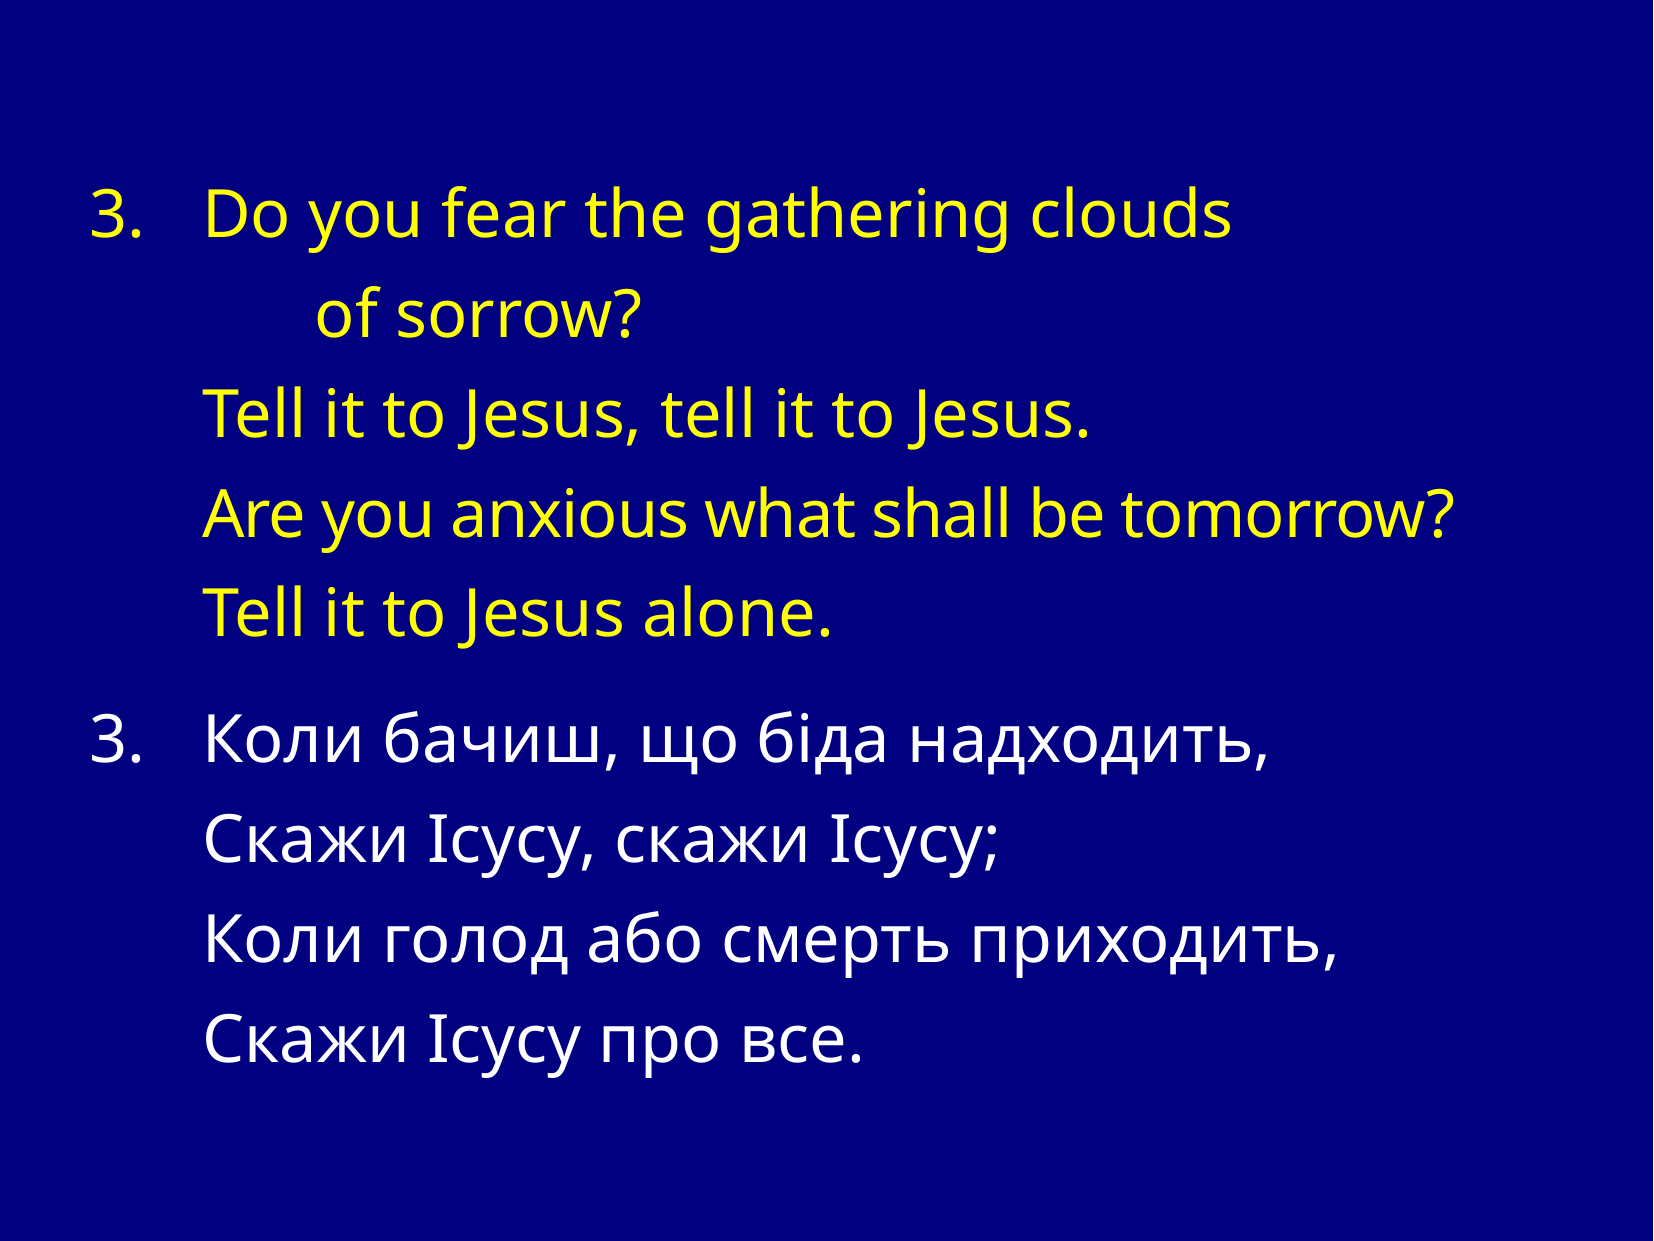

3.	Do you fear the gathering clouds
		of sorrow?
	Tell it to Jesus, tell it to Jesus.
	Are you anxious what shall be tomorrow?
	Tell it to Jesus alone.
3.	Коли бачиш, що біда надходить,
	Скажи Ісусу, скажи Ісусу;
	Коли голод або смерть приходить,
	Скажи Ісусу про все.